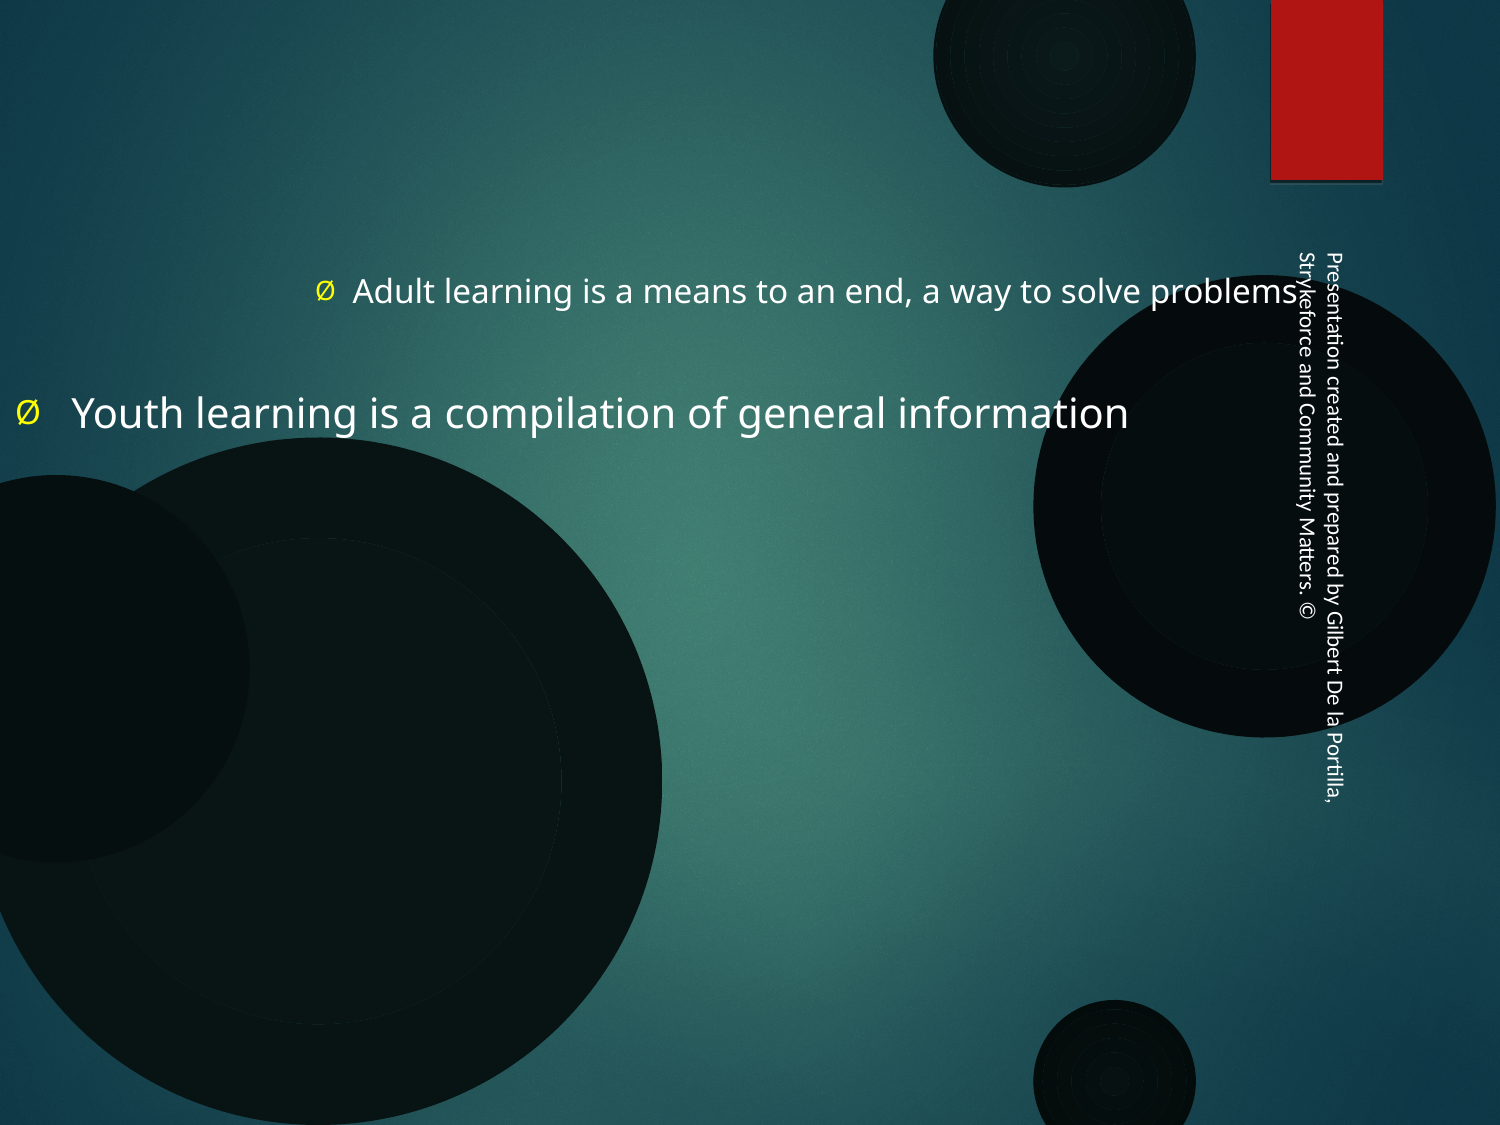

# Adult learning is a means to an end, a way to solve problems
Youth learning is a compilation of general information
Presentation created and prepared by Gilbert De la Portilla, Strykeforce and Community Matters. ©